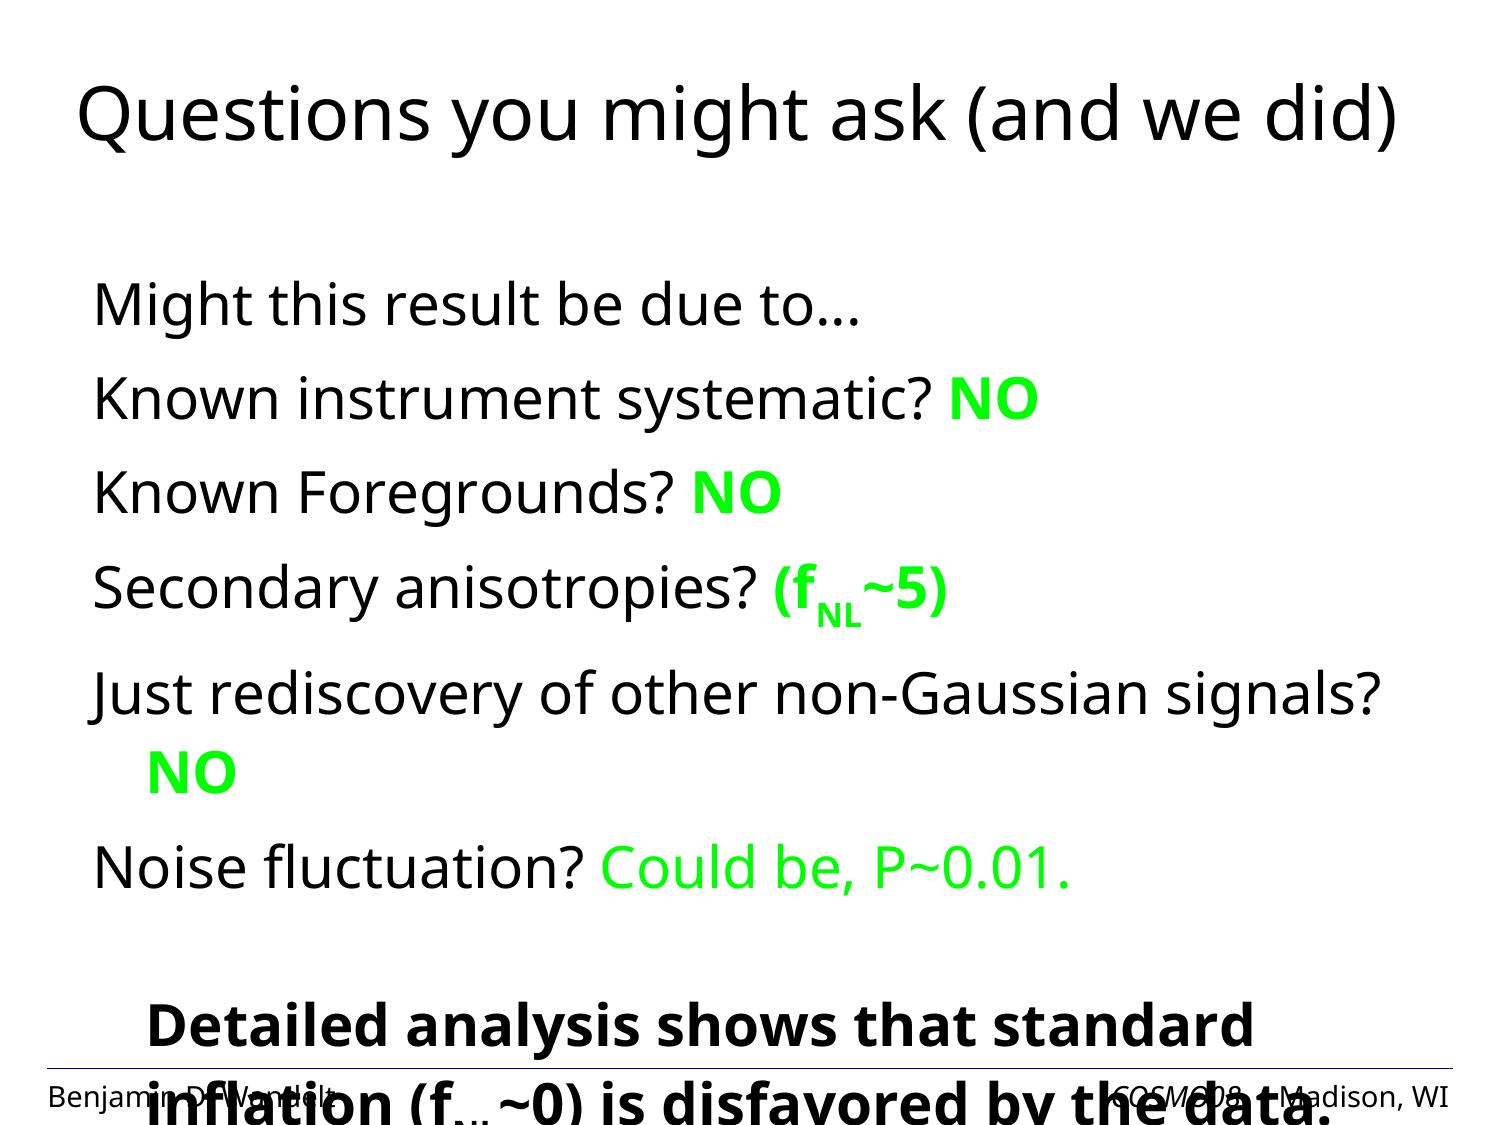

# Questions you might ask (and we did)
Might this result be due to...
Known instrument systematic? NO
Known Foregrounds? NO
Secondary anisotropies? (fNL~5)
Just rediscovery of other non-Gaussian signals?NO
Noise fluctuation? Could be, P~0.01.
Detailed analysis shows that standard inflation (fNL~0) is disfavored by the data.
August 2, 2008